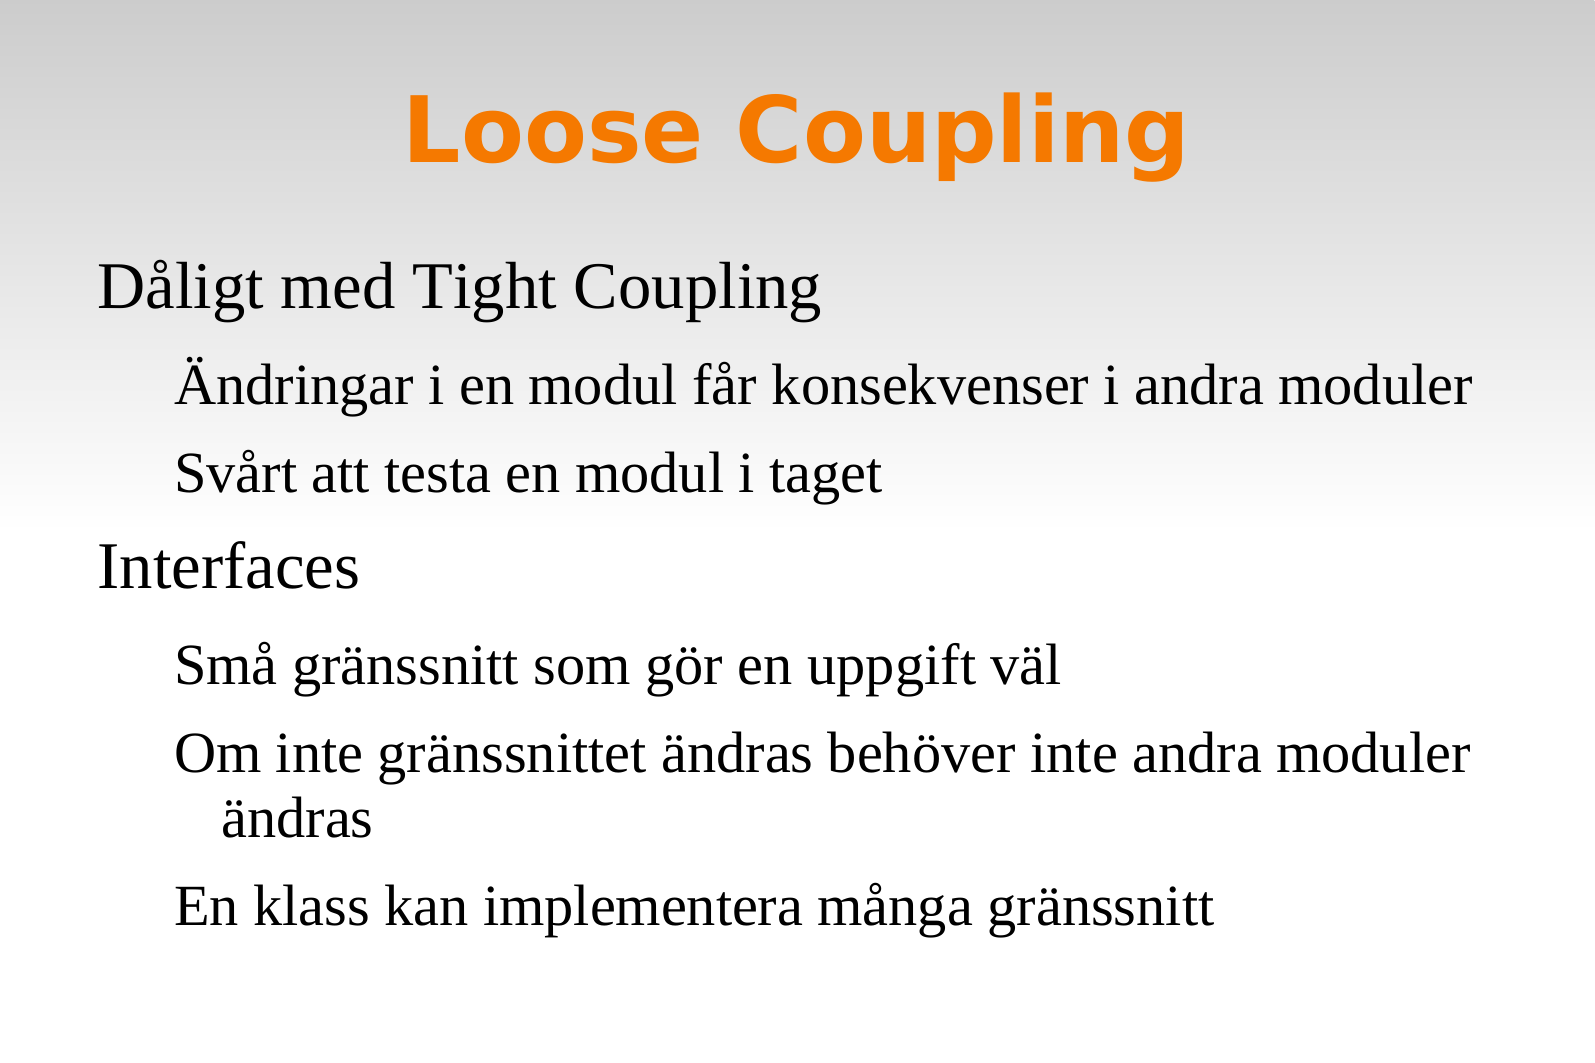

# Loose Coupling
Dåligt med Tight Coupling
Ändringar i en modul får konsekvenser i andra moduler
Svårt att testa en modul i taget
Interfaces
Små gränssnitt som gör en uppgift väl
Om inte gränssnittet ändras behöver inte andra moduler ändras
En klass kan implementera många gränssnitt